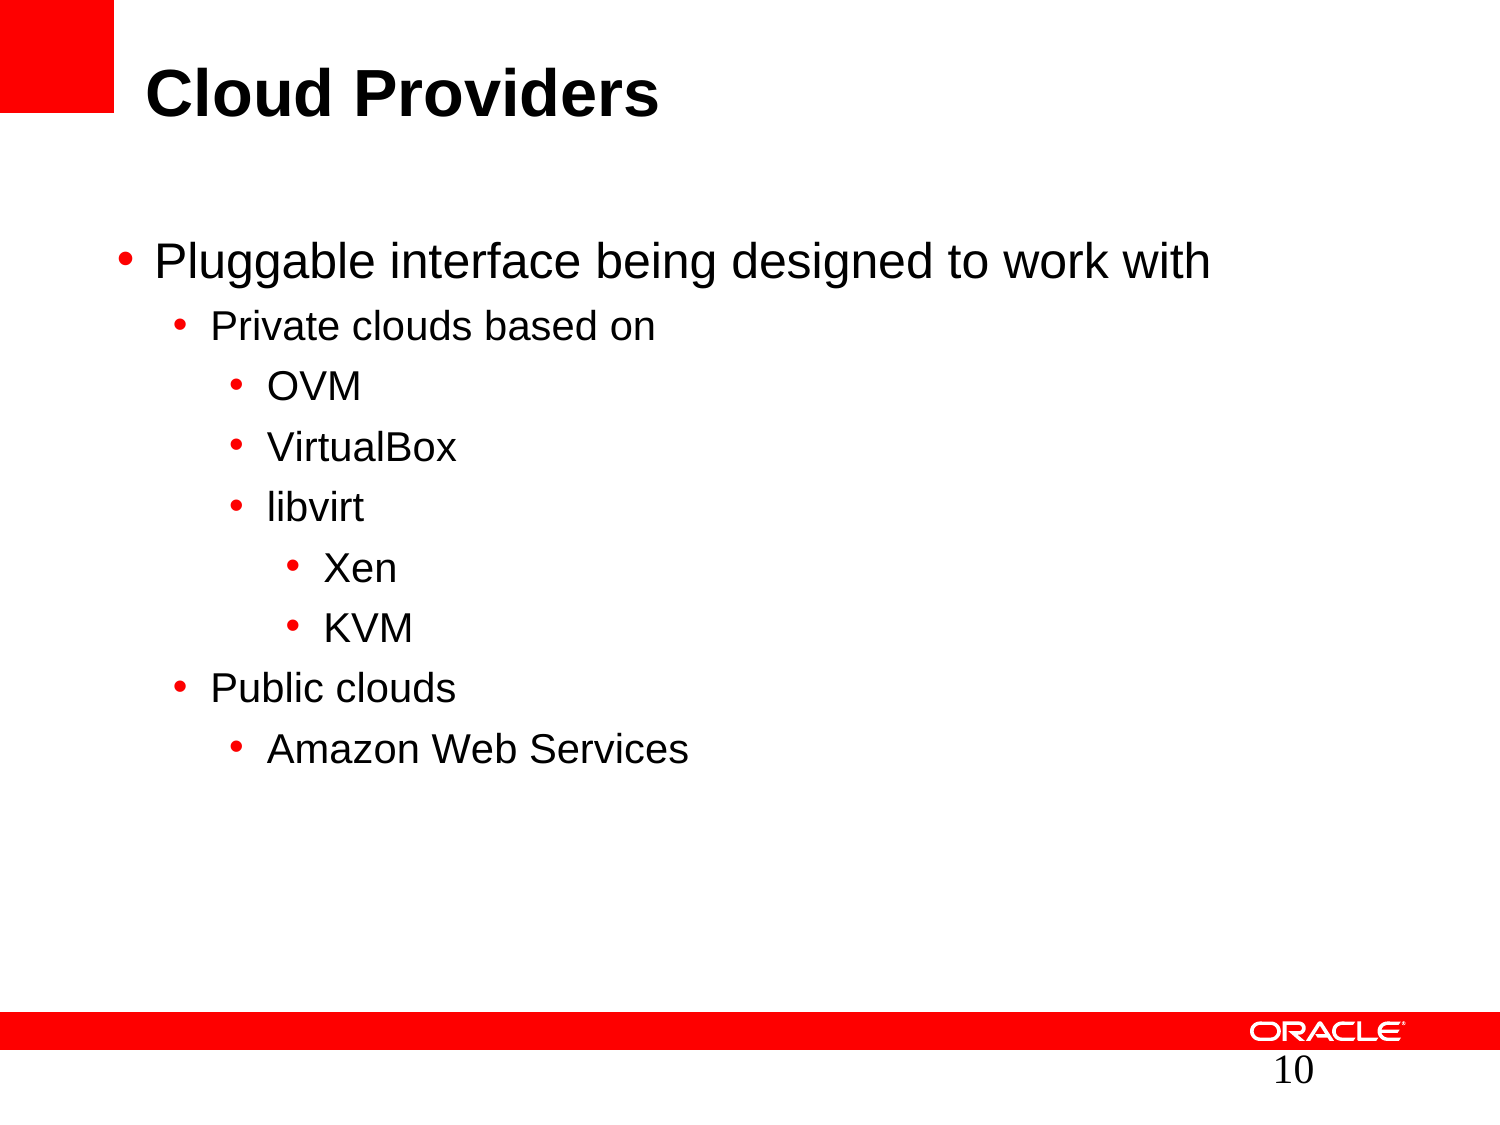

Cloud Providers
# Pluggable interface being designed to work with
Private clouds based on
OVM
VirtualBox
libvirt
Xen
KVM
Public clouds
Amazon Web Services
10